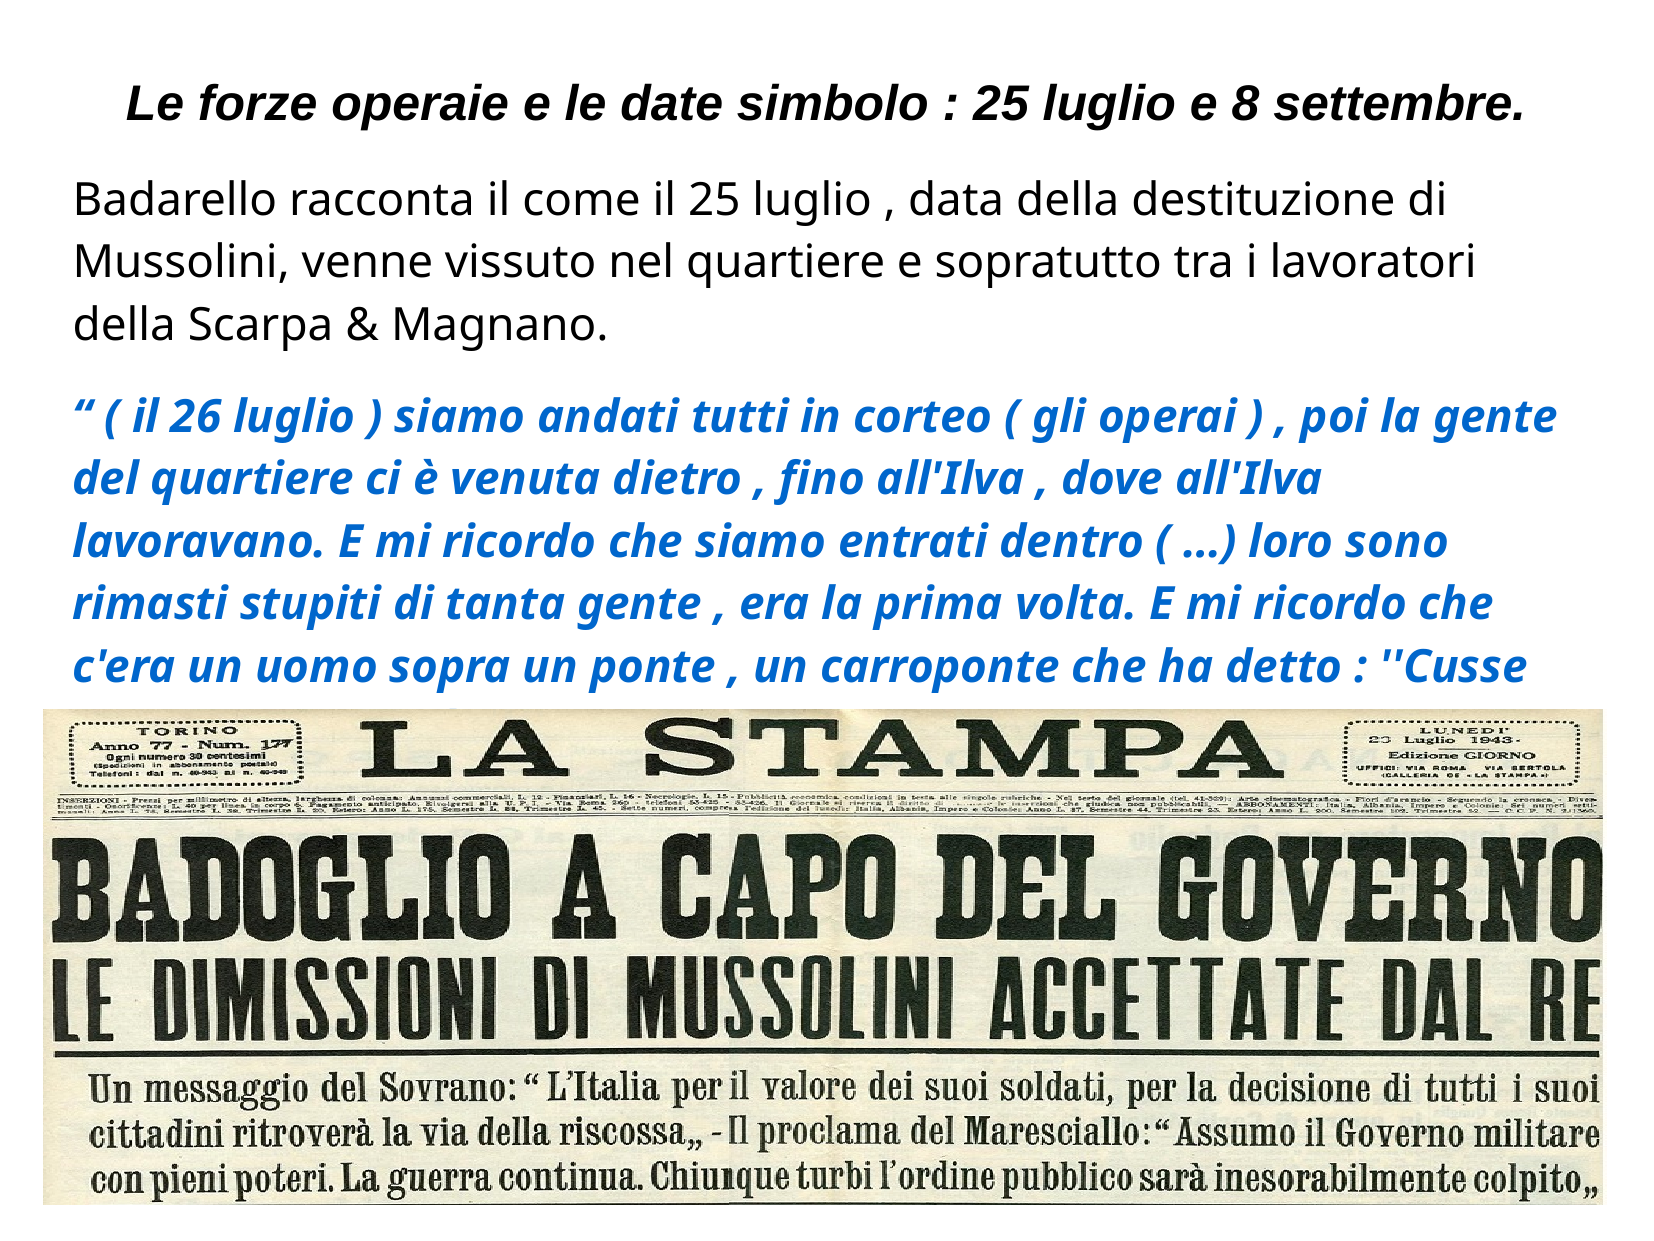

# Le forze operaie e le date simbolo : 25 luglio e 8 settembre.
Badarello racconta il come il 25 luglio , data della destituzione di Mussolini, venne vissuto nel quartiere e sopratutto tra i lavoratori della Scarpa & Magnano.
“ ( il 26 luglio ) siamo andati tutti in corteo ( gli operai ) , poi la gente del quartiere ci è venuta dietro , fino all'Ilva , dove all'Ilva lavoravano. E mi ricordo che siamo entrati dentro ( …) loro sono rimasti stupiti di tanta gente , era la prima volta. E mi ricordo che c'era un uomo sopra un ponte , un carroponte che ha detto : ''Cusse succede ?'' , ''U l'è coitu Mussolini ! Femmu scioperu'' , ''Oh belan ! U l'è vint'anni che spetu''. Però se non si muoveva la Scarpa & Magnano non si muoveva niente “.